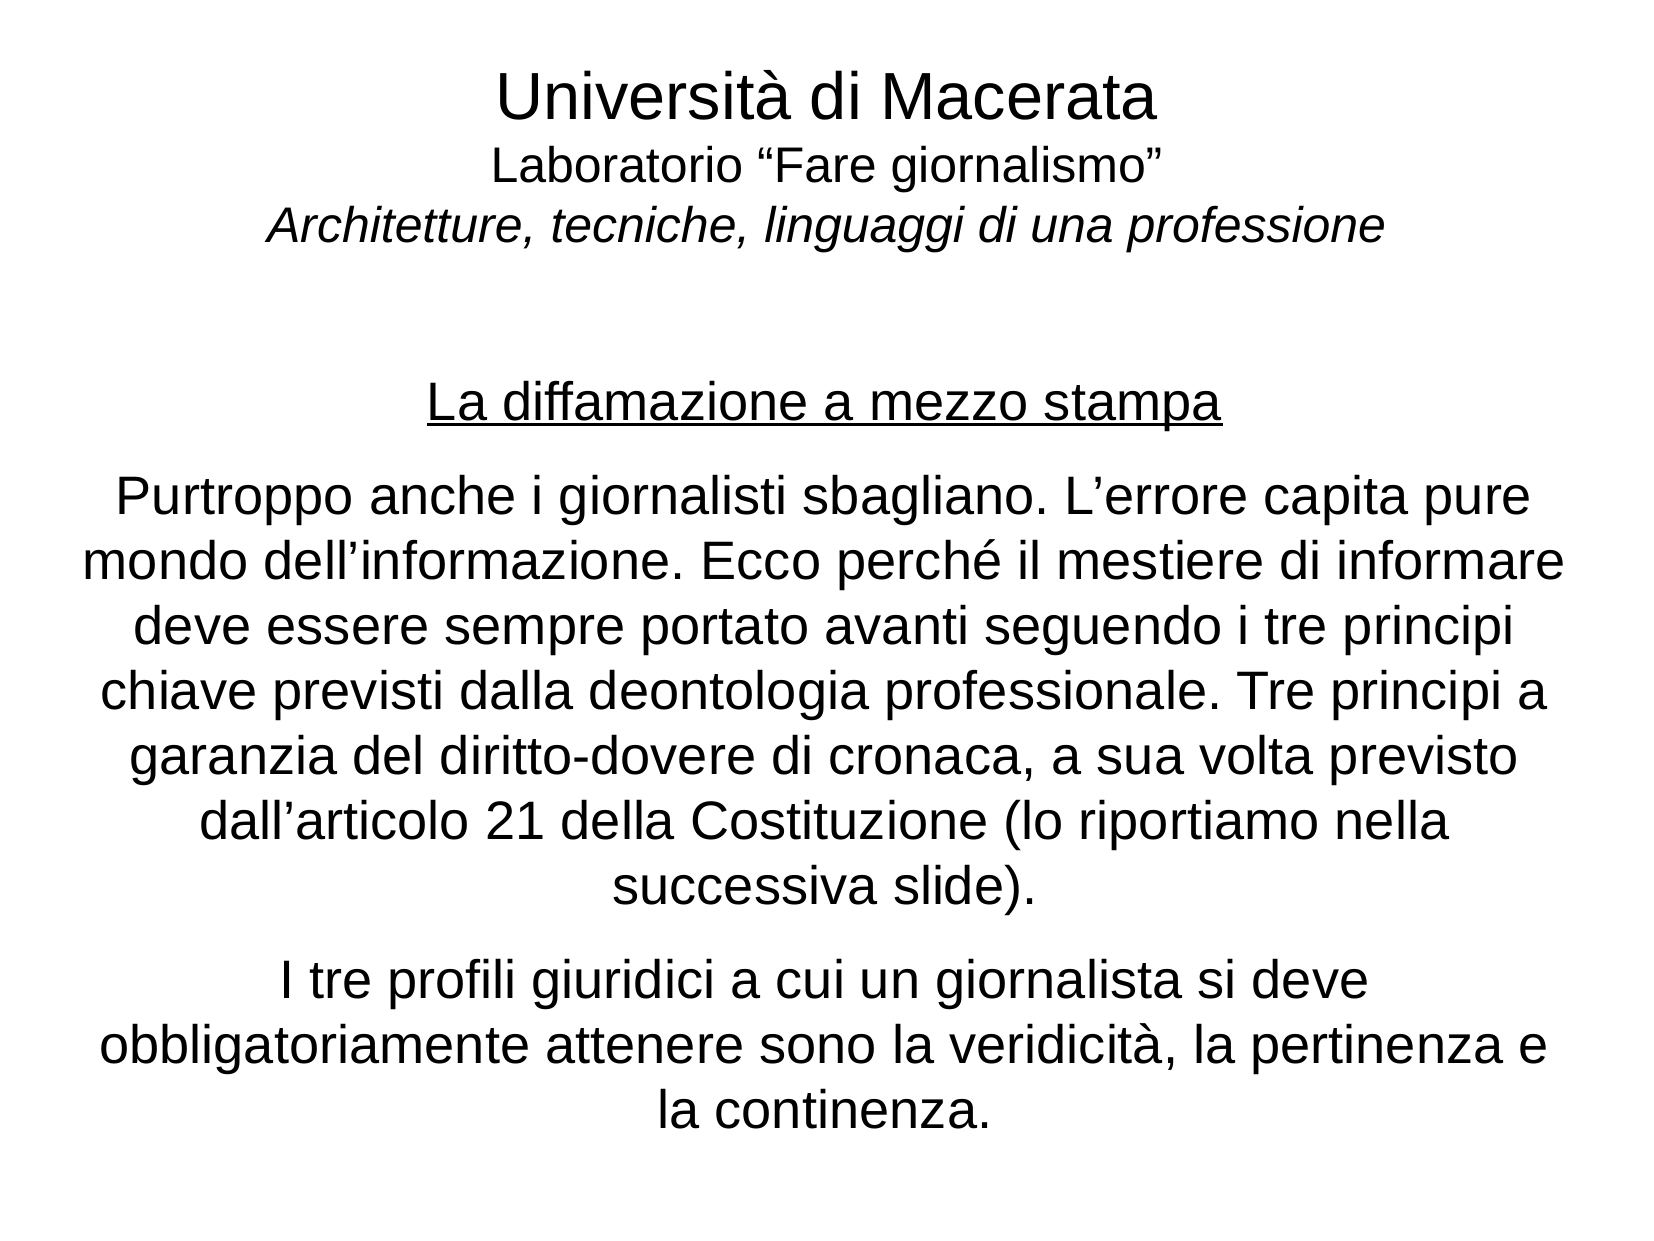

# Università di Macerata Laboratorio “Fare giornalismo” Architetture, tecniche, linguaggi di una professione
La diffamazione a mezzo stampa
Purtroppo anche i giornalisti sbagliano. L’errore capita pure mondo dell’informazione. Ecco perché il mestiere di informare deve essere sempre portato avanti seguendo i tre principi chiave previsti dalla deontologia professionale. Tre principi a garanzia del diritto-dovere di cronaca, a sua volta previsto dall’articolo 21 della Costituzione (lo riportiamo nella successiva slide).
I tre profili giuridici a cui un giornalista si deve obbligatoriamente attenere sono la veridicità, la pertinenza e la continenza.